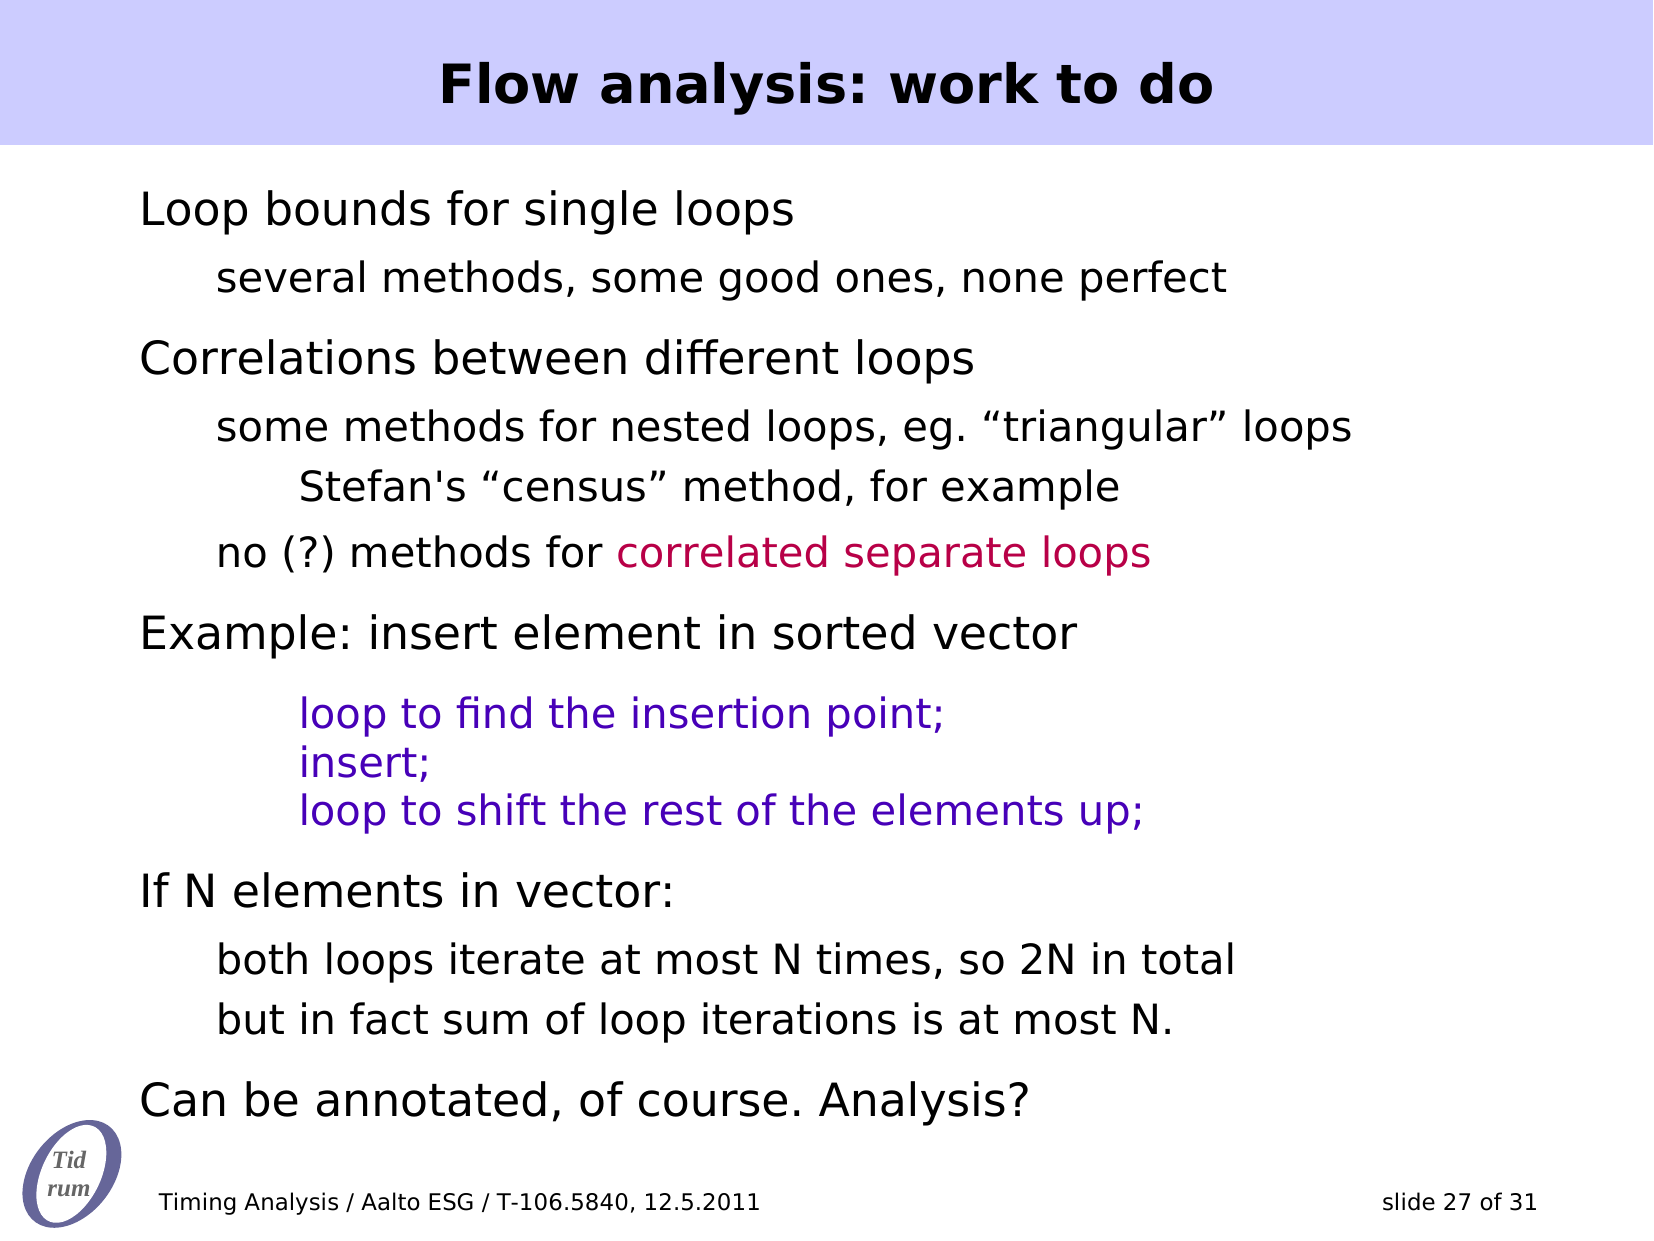

# Flow analysis: work to do
Loop bounds for single loops
several methods, some good ones, none perfect
Correlations between different loops
some methods for nested loops, eg. “triangular” loops
Stefan's “census” method, for example
no (?) methods for correlated separate loops
Example: insert element in sorted vector
loop to find the insertion point;
insert;
loop to shift the rest of the elements up;
If N elements in vector:
both loops iterate at most N times, so 2N in total
but in fact sum of loop iterations is at most N.
Can be annotated, of course. Analysis?